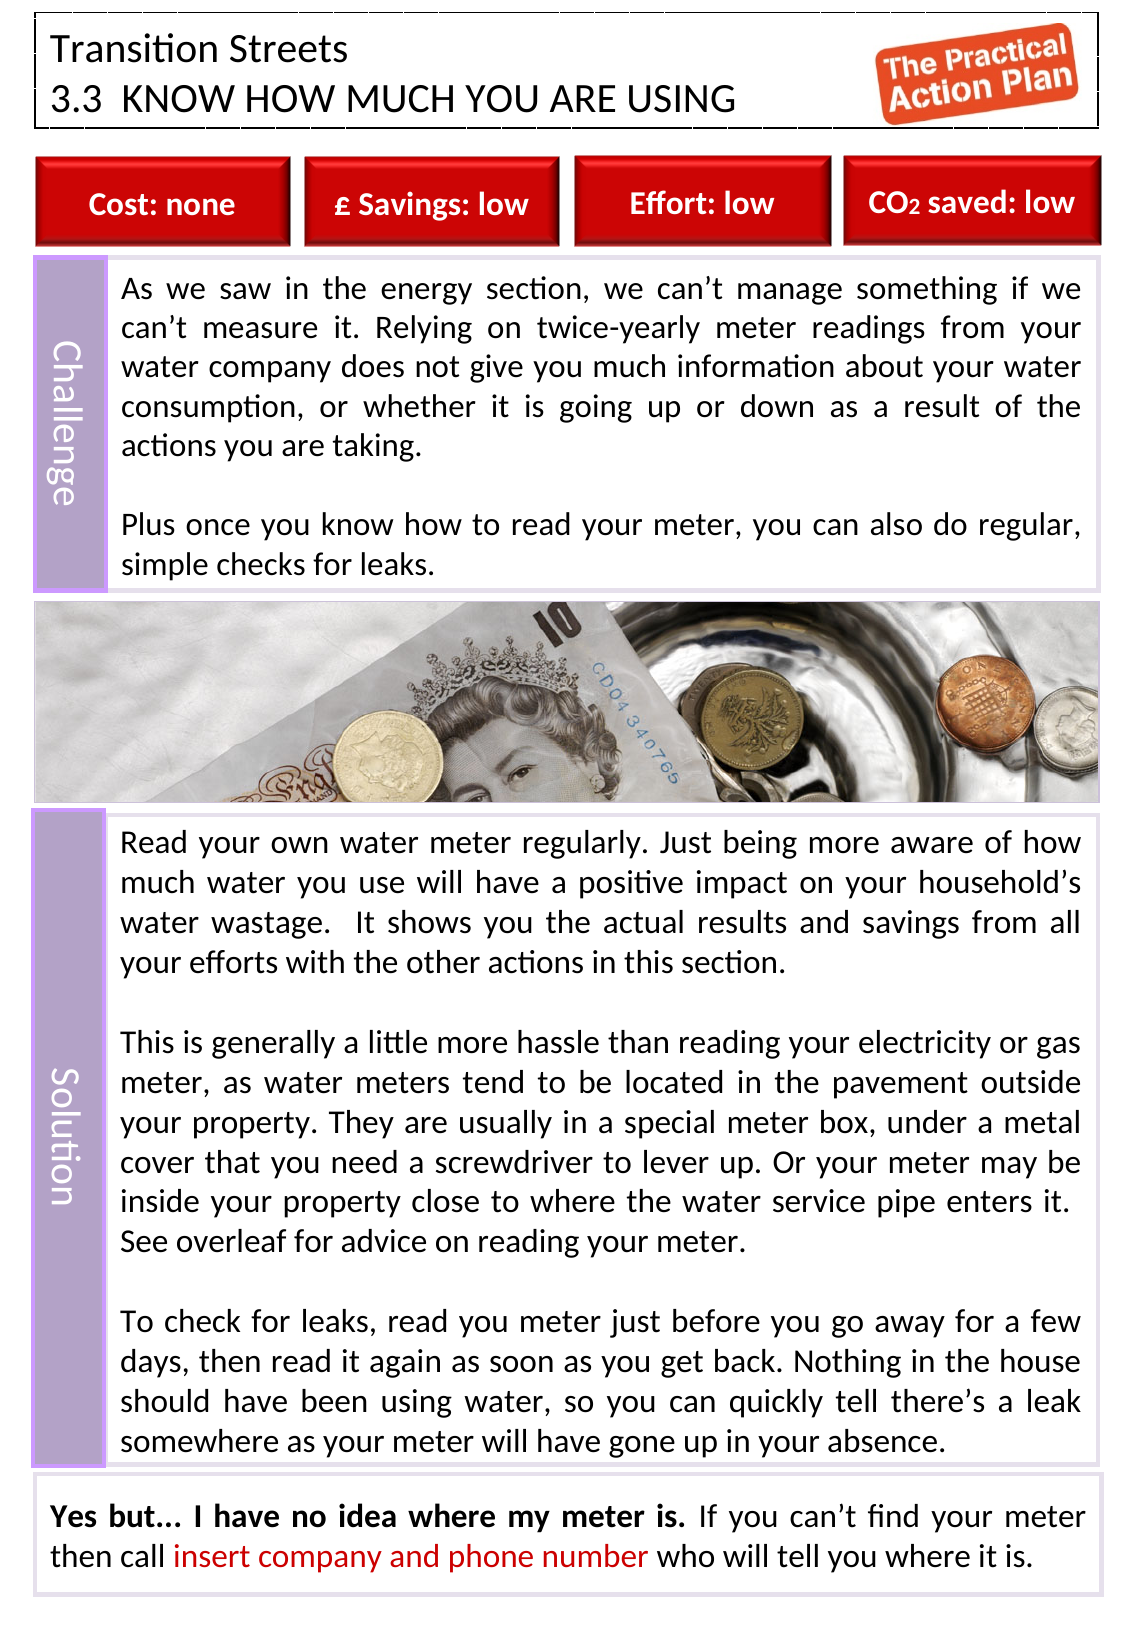

Transition Streets
3.3 KNOW HOW MUCH YOU ARE USING
Effort: low
CO2 saved: low
Cost: none
£ Savings: low
Challenge
As we saw in the energy section, we can’t manage something if we can’t measure it. Relying on twice-yearly meter readings from your water company does not give you much information about your water consumption, or whether it is going up or down as a result of the actions you are taking.
Plus once you know how to read your meter, you can also do regular, simple checks for leaks.
Solution
Read your own water meter regularly. Just being more aware of how much water you use will have a positive impact on your household’s water wastage. It shows you the actual results and savings from all your efforts with the other actions in this section.
This is generally a little more hassle than reading your electricity or gas meter, as water meters tend to be located in the pavement outside your property. They are usually in a special meter box, under a metal cover that you need a screwdriver to lever up. Or your meter may be inside your property close to where the water service pipe enters it. See overleaf for advice on reading your meter.
To check for leaks, read you meter just before you go away for a few days, then read it again as soon as you get back. Nothing in the house should have been using water, so you can quickly tell there’s a leak somewhere as your meter will have gone up in your absence.
Yes but... I have no idea where my meter is. If you can’t find your meter then call insert company and phone number who will tell you where it is.